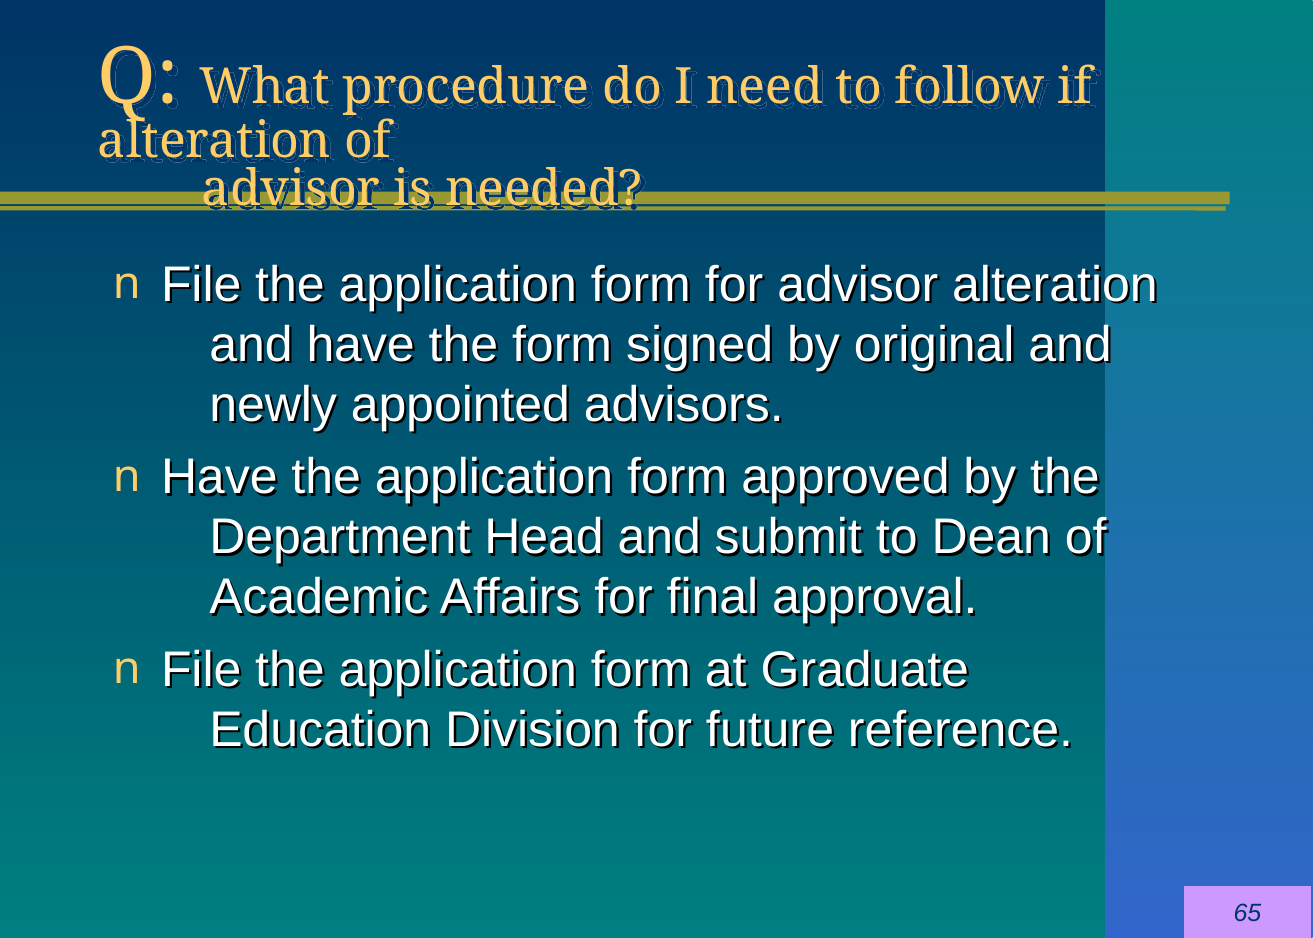

Q: What procedure do I need to follow if alteration of
 advisor is needed?
# File the application form for advisor alteration and have the form signed by original and newly appointed advisors.
Have the application form approved by the Department Head and submit to Dean of Academic Affairs for final approval.
File the application form at Graduate Education Division for future reference.
65